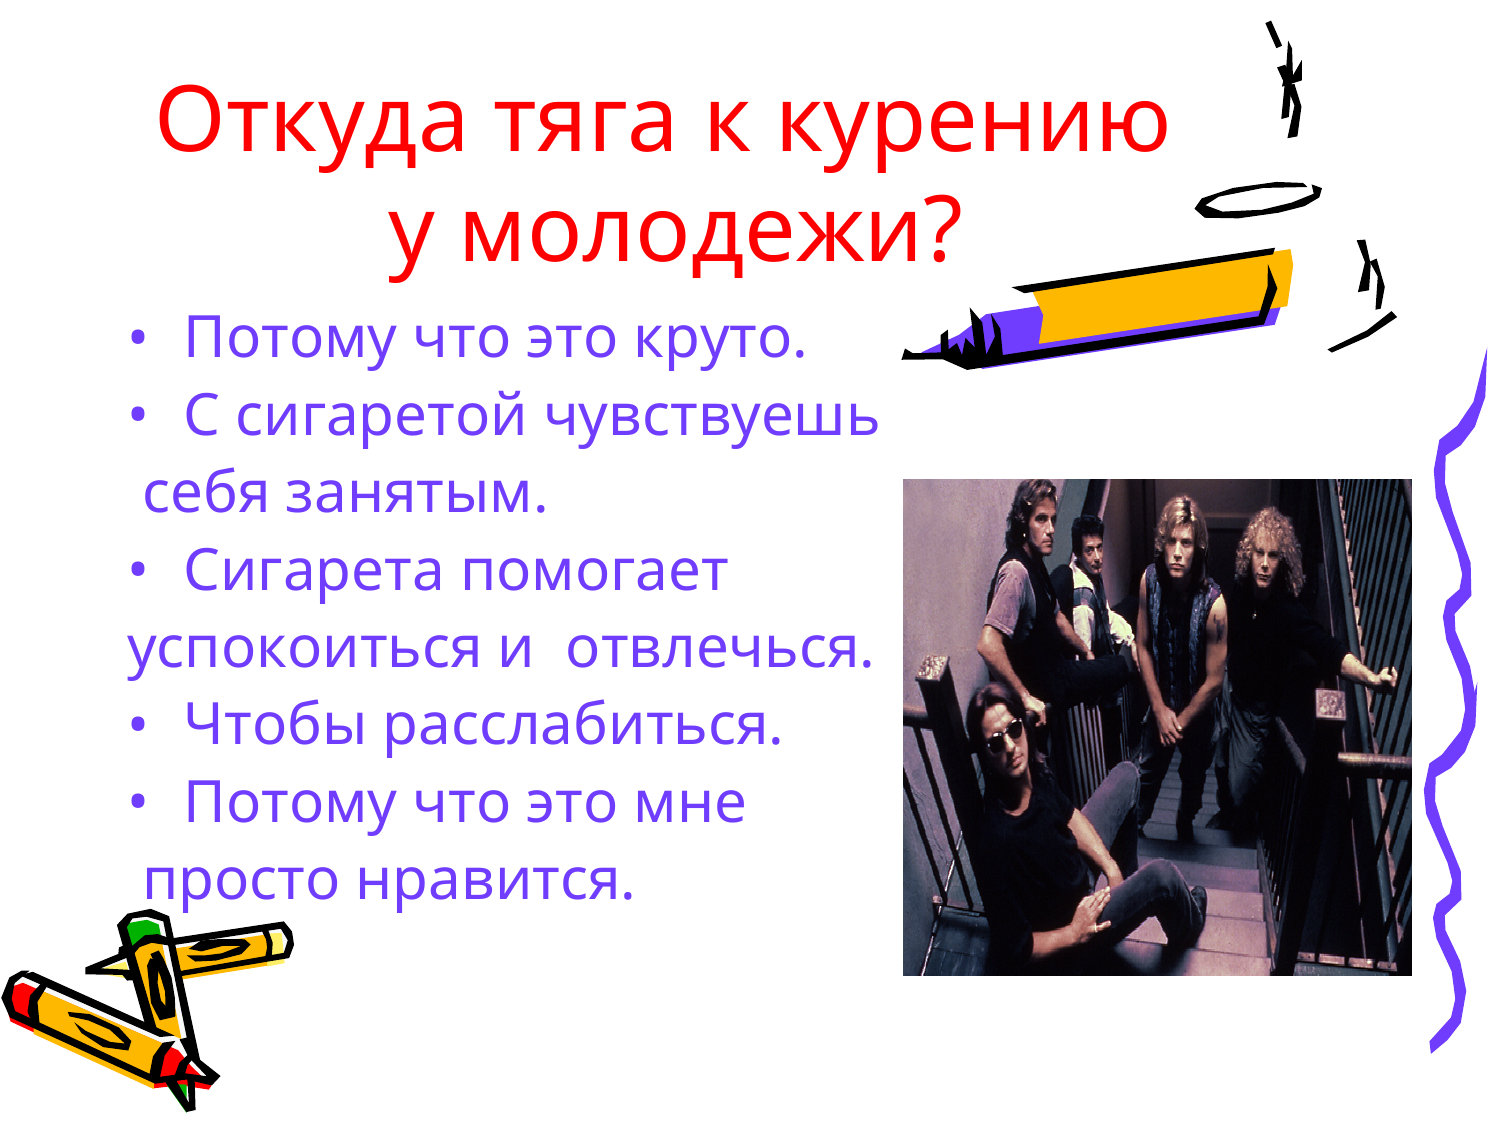

# Откуда тяга к курению у молодежи?
Потому что это круто.
С сигаретой чувствуешь
 себя занятым.
Сигарета помогает
успокоиться и отвлечься.
Чтобы расслабиться.
Потому что это мне
 просто нравится.